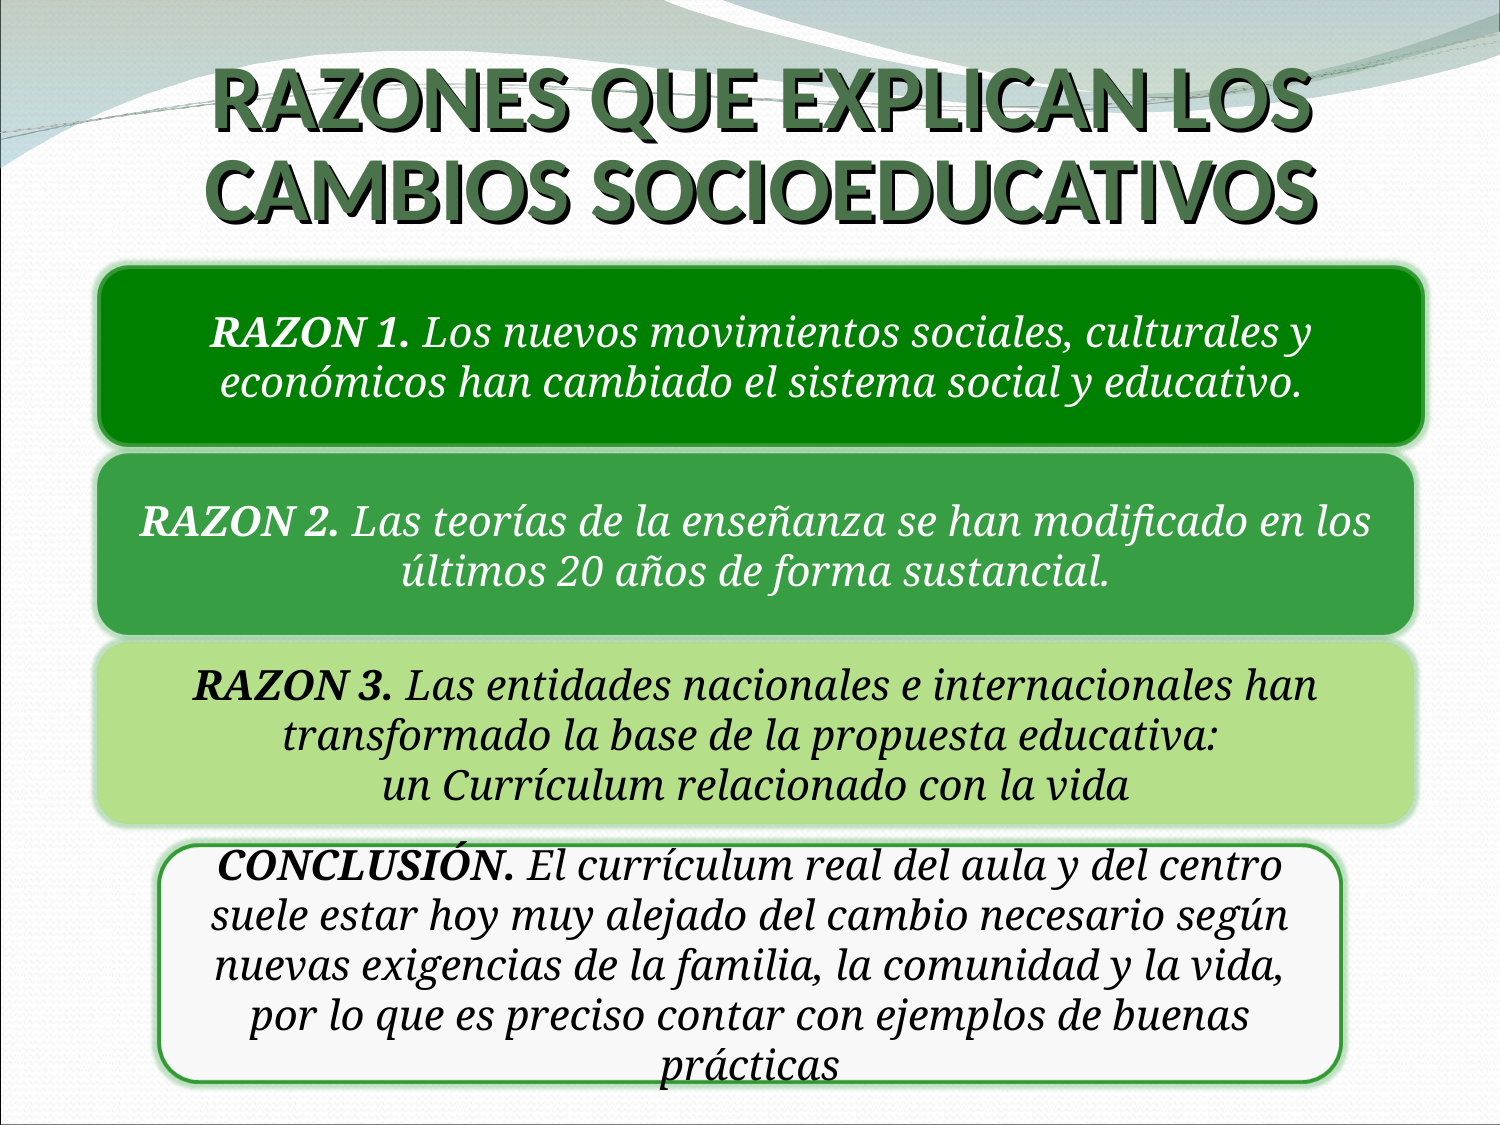

# RAZONES QUE EXPLICAN LOS CAMBIOS SOCIOEDUCATIVOS
RAZON 1. Los nuevos movimientos sociales, culturales y económicos han cambiado el sistema social y educativo.
RAZON 2. Las teorías de la enseñanza se han modificado en los últimos 20 años de forma sustancial.
RAZON 3. Las entidades nacionales e internacionales han transformado la base de la propuesta educativa:
un Currículum relacionado con la vida
CONCLUSIÓN. El currículum real del aula y del centro suele estar hoy muy alejado del cambio necesario según nuevas exigencias de la familia, la comunidad y la vida, por lo que es preciso contar con ejemplos de buenas prácticas